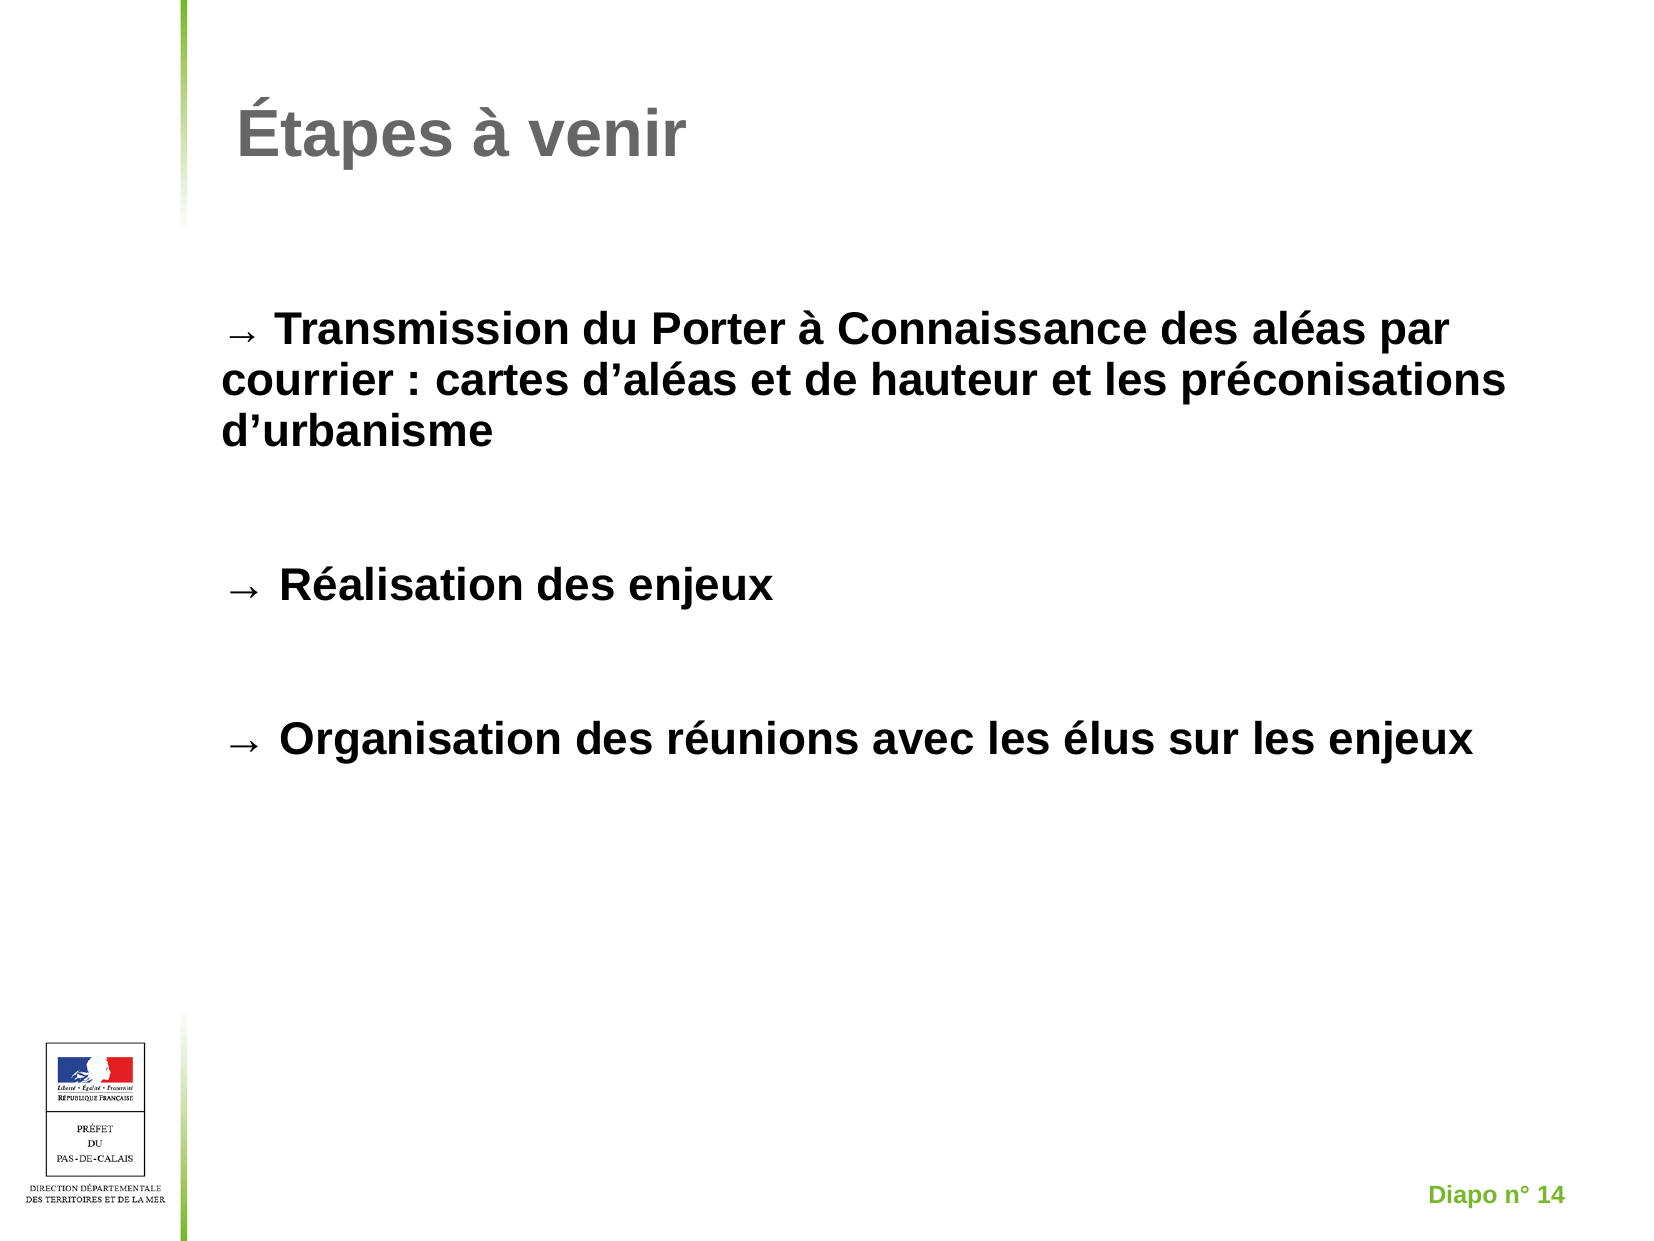

# Étapes à venir
→ Transmission du Porter à Connaissance des aléas par courrier : cartes d’aléas et de hauteur et les préconisations d’urbanisme
→ Réalisation des enjeux
→ Organisation des réunions avec les élus sur les enjeux
14